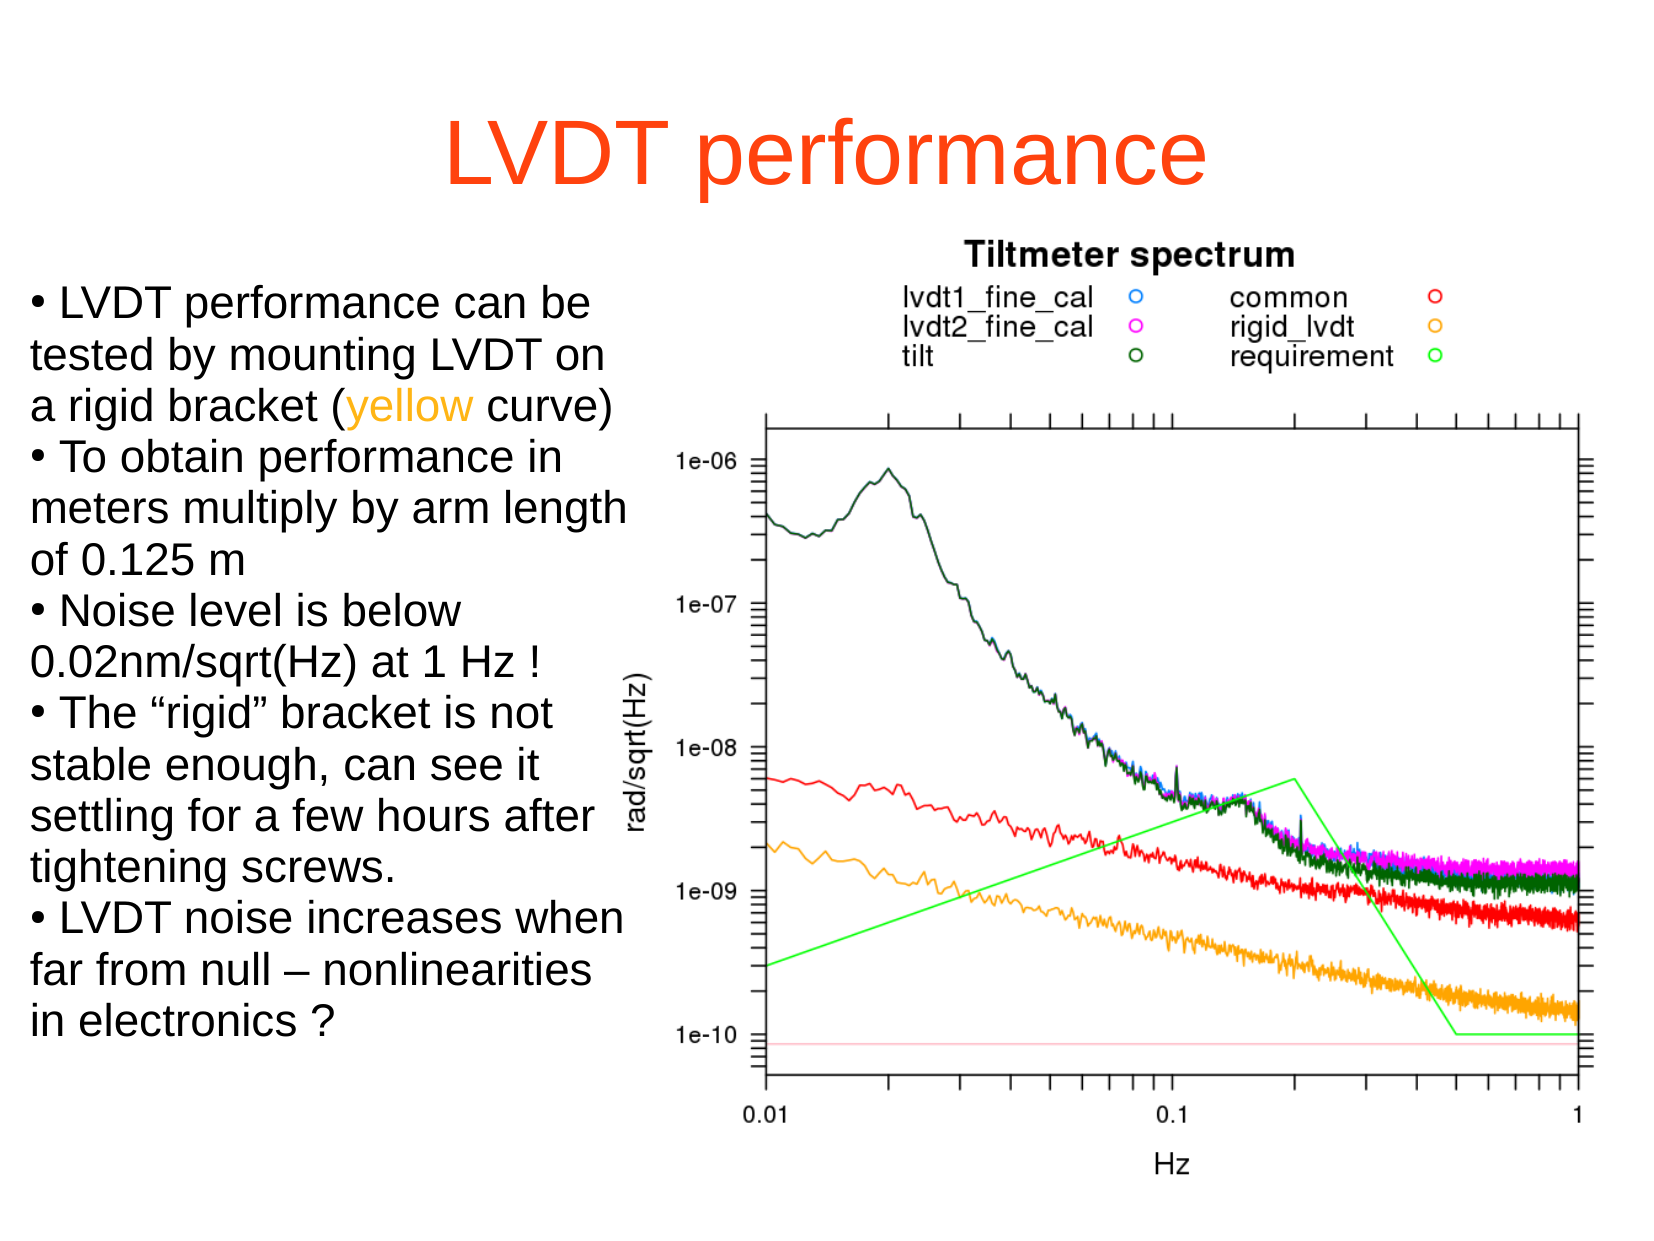

# LVDT performance
 LVDT performance can be tested by mounting LVDT on a rigid bracket (yellow curve)
 To obtain performance in meters multiply by arm length of 0.125 m
 Noise level is below 0.02nm/sqrt(Hz) at 1 Hz !
 The “rigid” bracket is not stable enough, can see it settling for a few hours after tightening screws.
 LVDT noise increases when far from null – nonlinearities in electronics ?
40